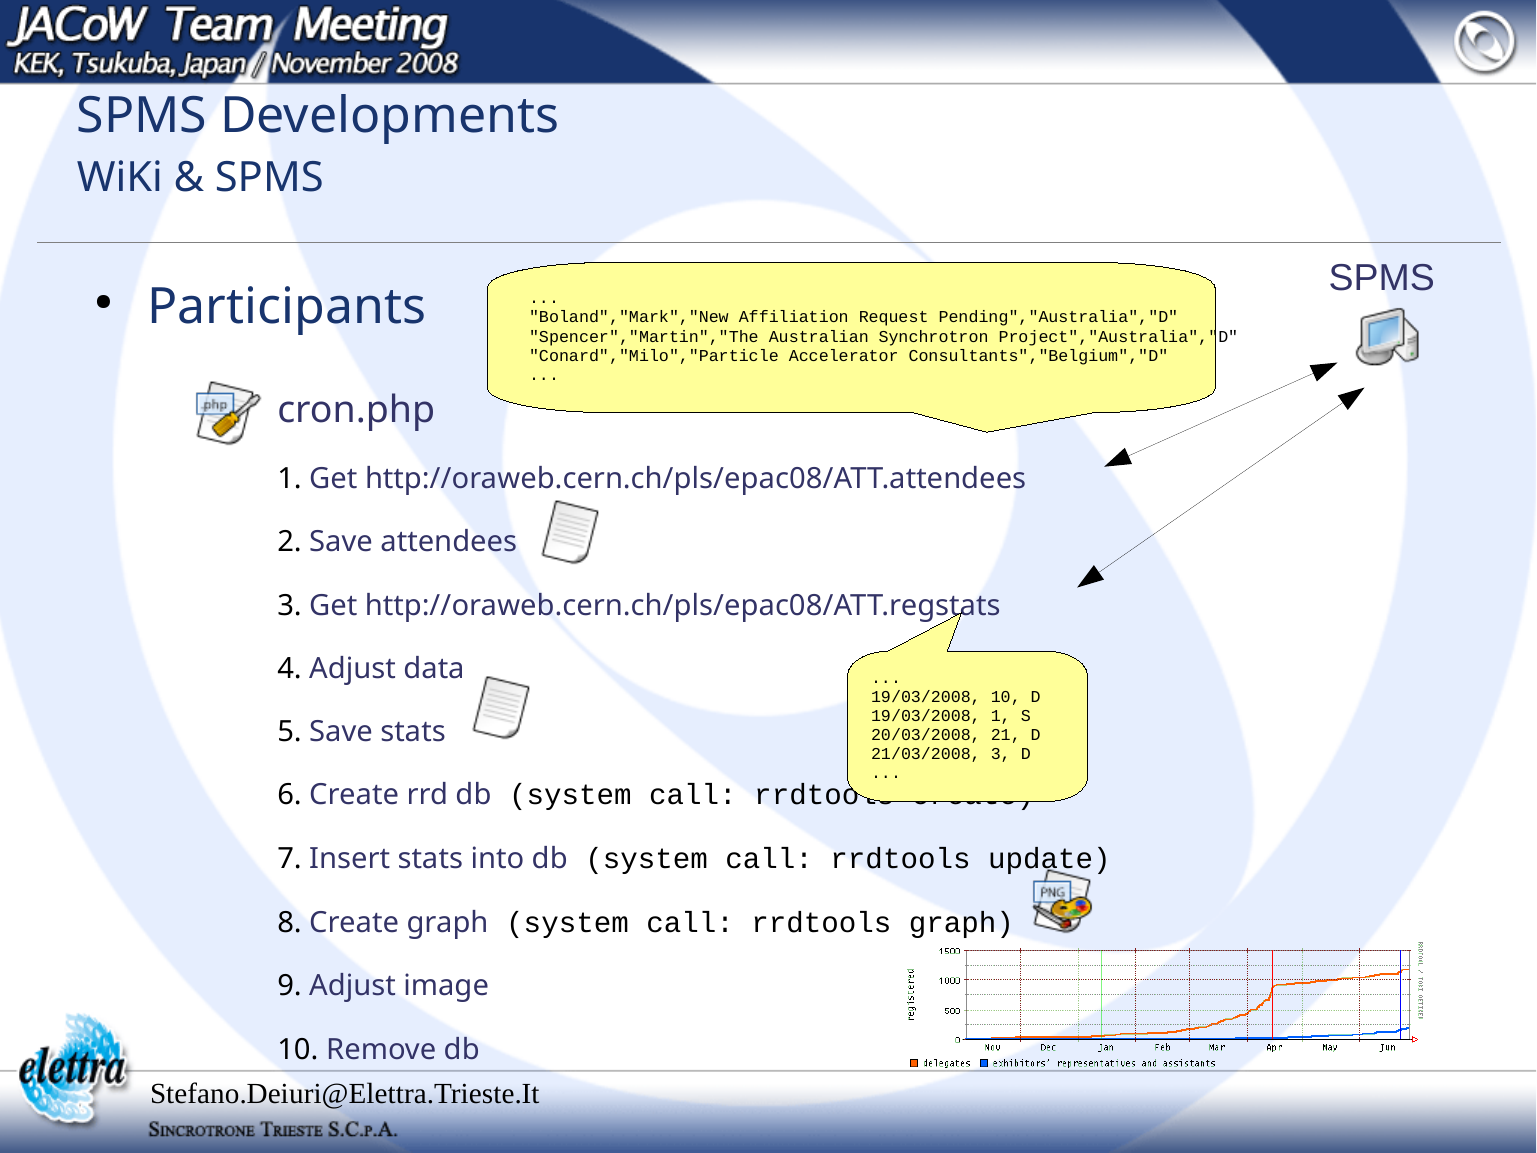

# SPMS Developments WiKi & SPMS
SPMS
...
"Boland","Mark","New Affiliation Request Pending","Australia","D"
"Spencer","Martin","The Australian Synchrotron Project","Australia","D"
"Conard","Milo","Particle Accelerator Consultants","Belgium","D"
...
Participants
cron.php
 Get http://oraweb.cern.ch/pls/epac08/ATT.attendees
 Save attendees
 Get http://oraweb.cern.ch/pls/epac08/ATT.regstats
 Adjust data
 Save stats
 Create rrd db (system call: rrdtools create)
 Insert stats into db (system call: rrdtools update)
 Create graph (system call: rrdtools graph)
 Adjust image
 Remove db
...
19/03/2008, 10, D
19/03/2008, 1, S
20/03/2008, 21, D
21/03/2008, 3, D
...